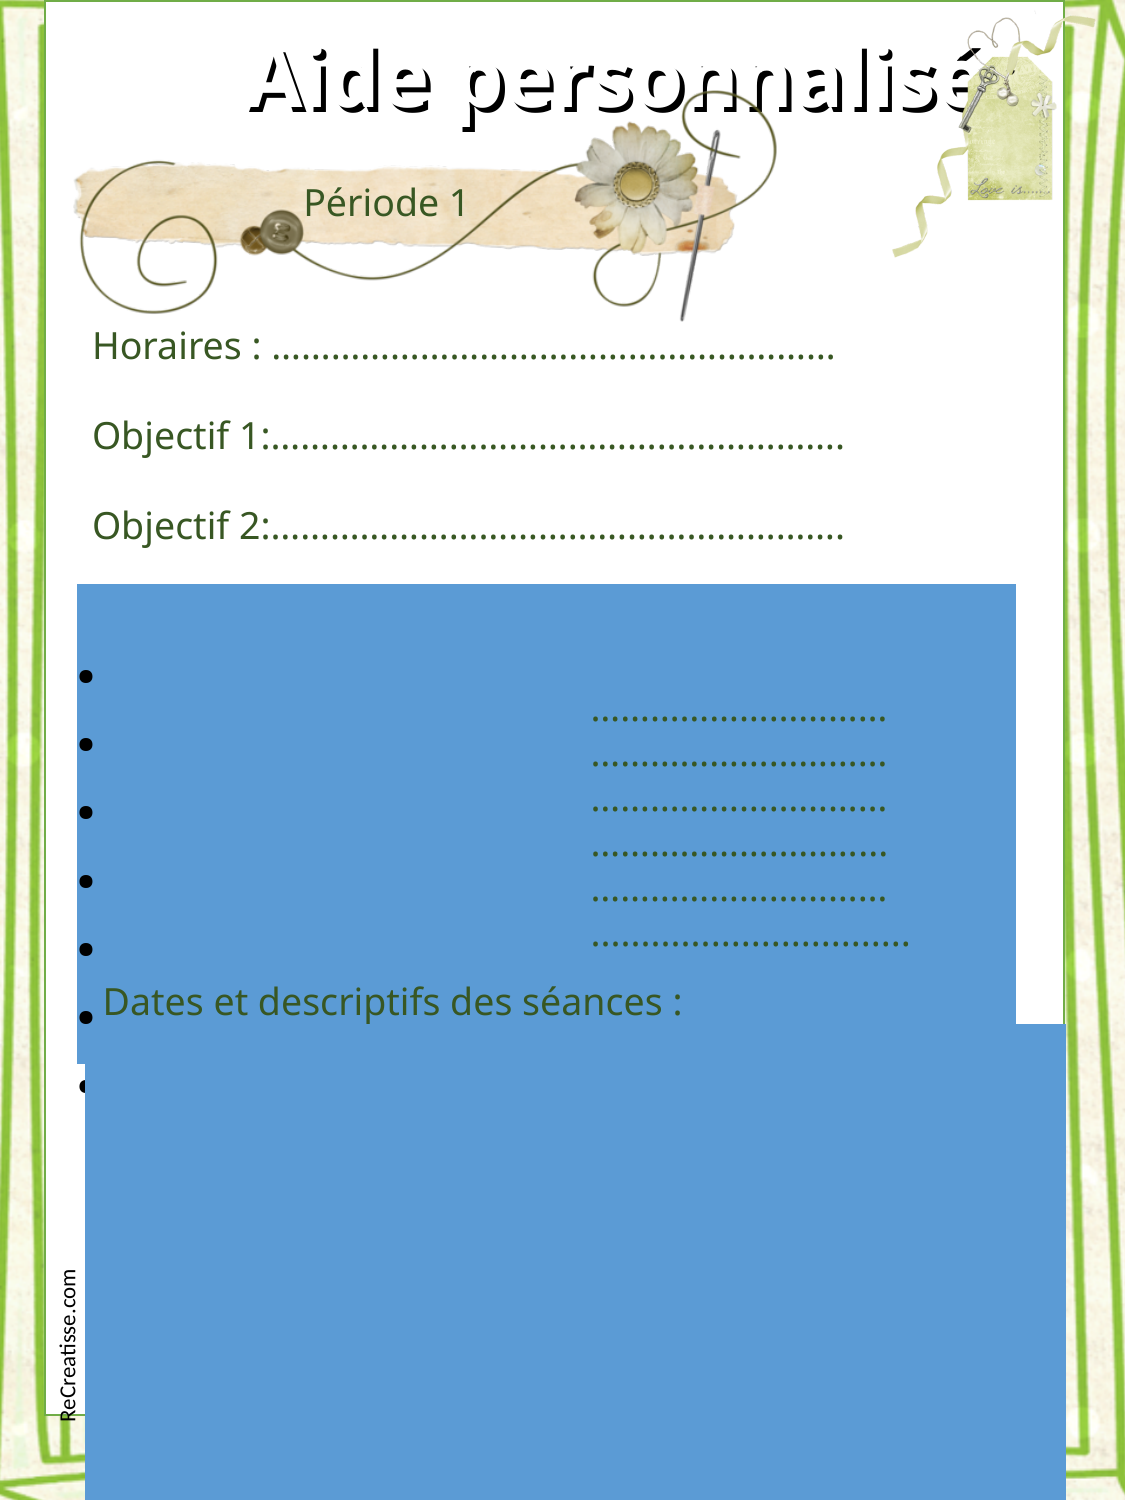

Aide personnalisée
Période 1
Horaires : …………………………………………………
Objectif 1:………………………………………………….
Objectif 2:………………………………………………….
…………………………
…………………………
…………………………
………………………...
…………………………
................................
| | |
| --- | --- |
| | |
…………………………
…………………………
…………………………
………………………...
…………………………
................................
Dates et descriptifs des séances :
| | |
| --- | --- |
| | |
| | |
| | |
| | |
| | |
| | |
| | |
ReCreatisse.com